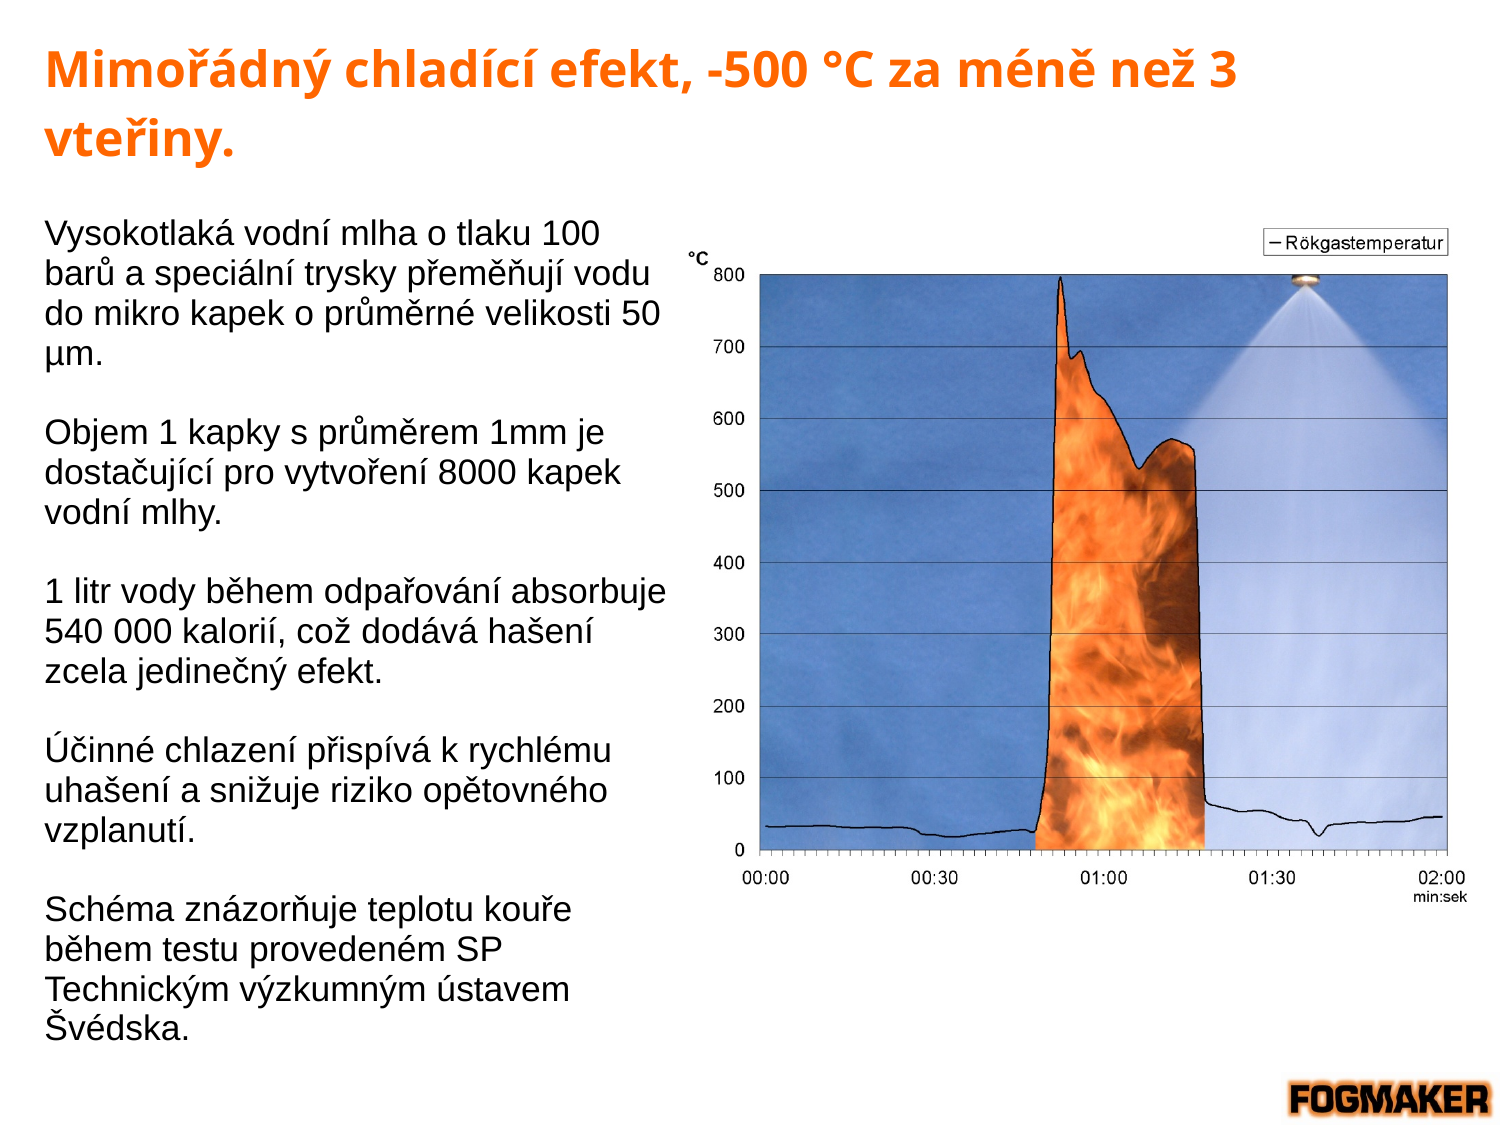

Mimořádný chladící efekt, -500 °C za méně než 3
vteřiny.
Vysokotlaká vodní mlha o tlaku 100 barů a speciální trysky přeměňují vodu do mikro kapek o průměrné velikosti 50 µm.
Objem 1 kapky s průměrem 1mm je dostačující pro vytvoření 8000 kapek vodní mlhy.
1 litr vody během odpařování absorbuje 540 000 kalorií, což dodává hašení zcela jedinečný efekt.
Účinné chlazení přispívá k rychlému uhašení a snižuje riziko opětovného vzplanutí.
Schéma znázorňuje teplotu kouře během testu provedeném SP Technickým výzkumným ústavem Švédska.